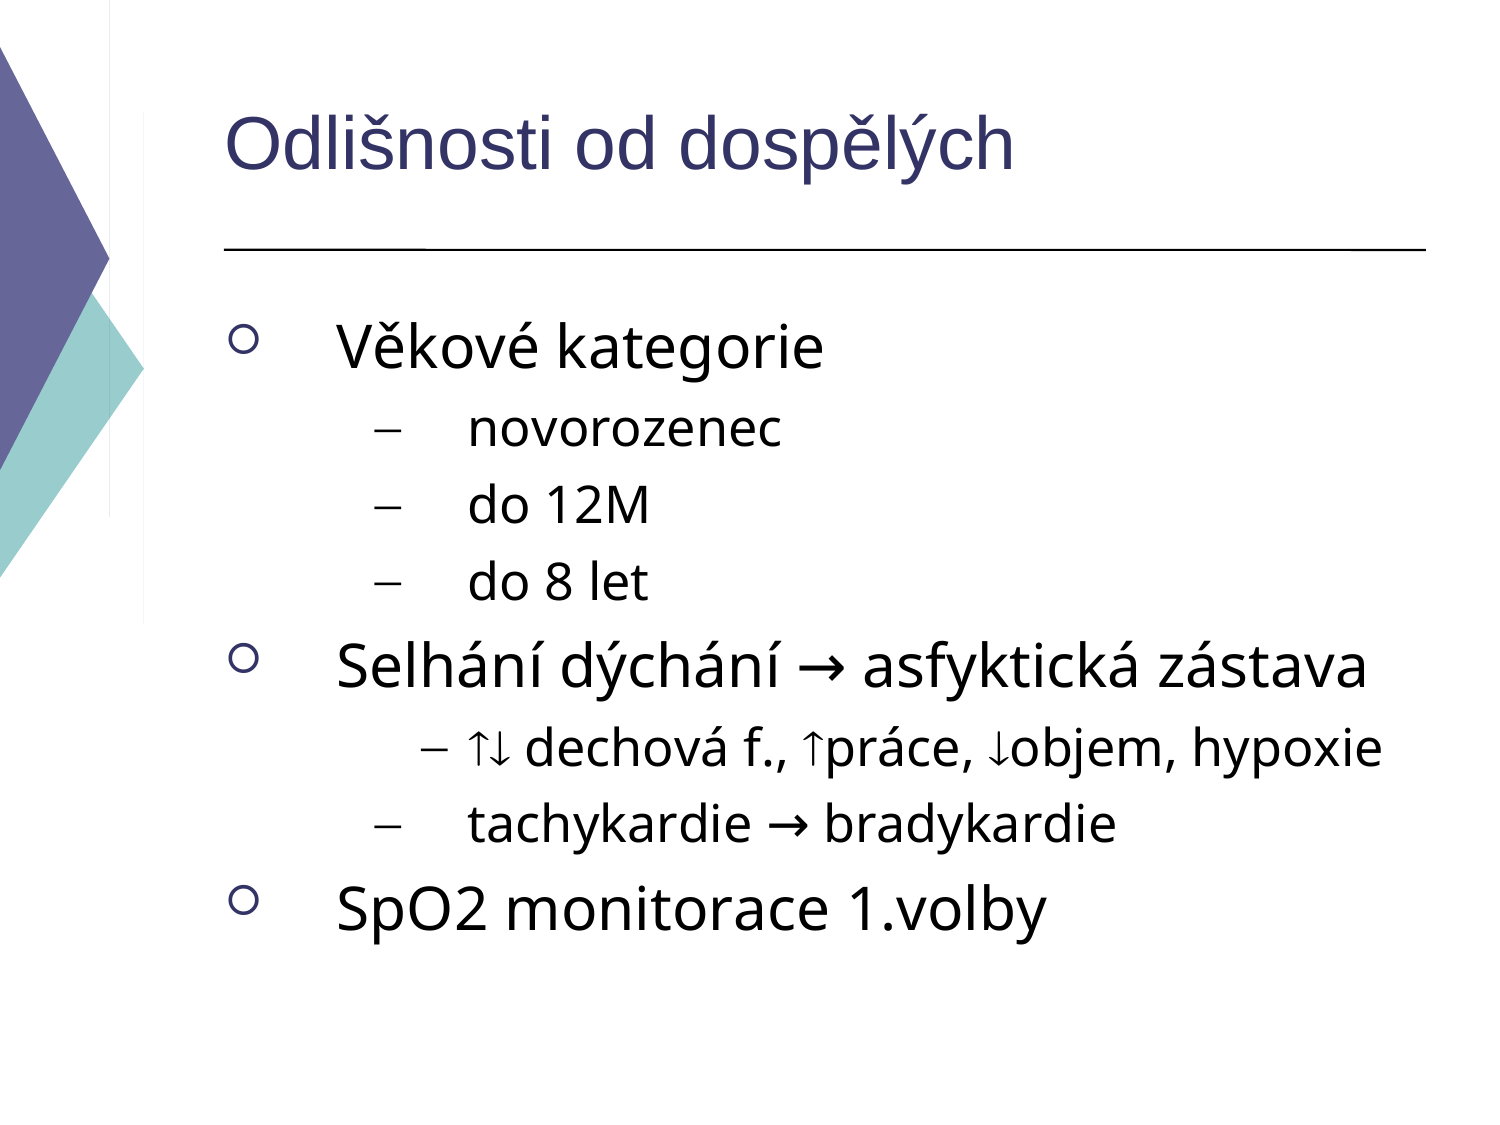

# Odlišnosti od dospělých
Věkové kategorie
novorozenec
do 12M
do 8 let
Selhání dýchání → asfyktická zástava
 dechová f., práce, objem, hypoxie
tachykardie → bradykardie
SpO2 monitorace 1.volby